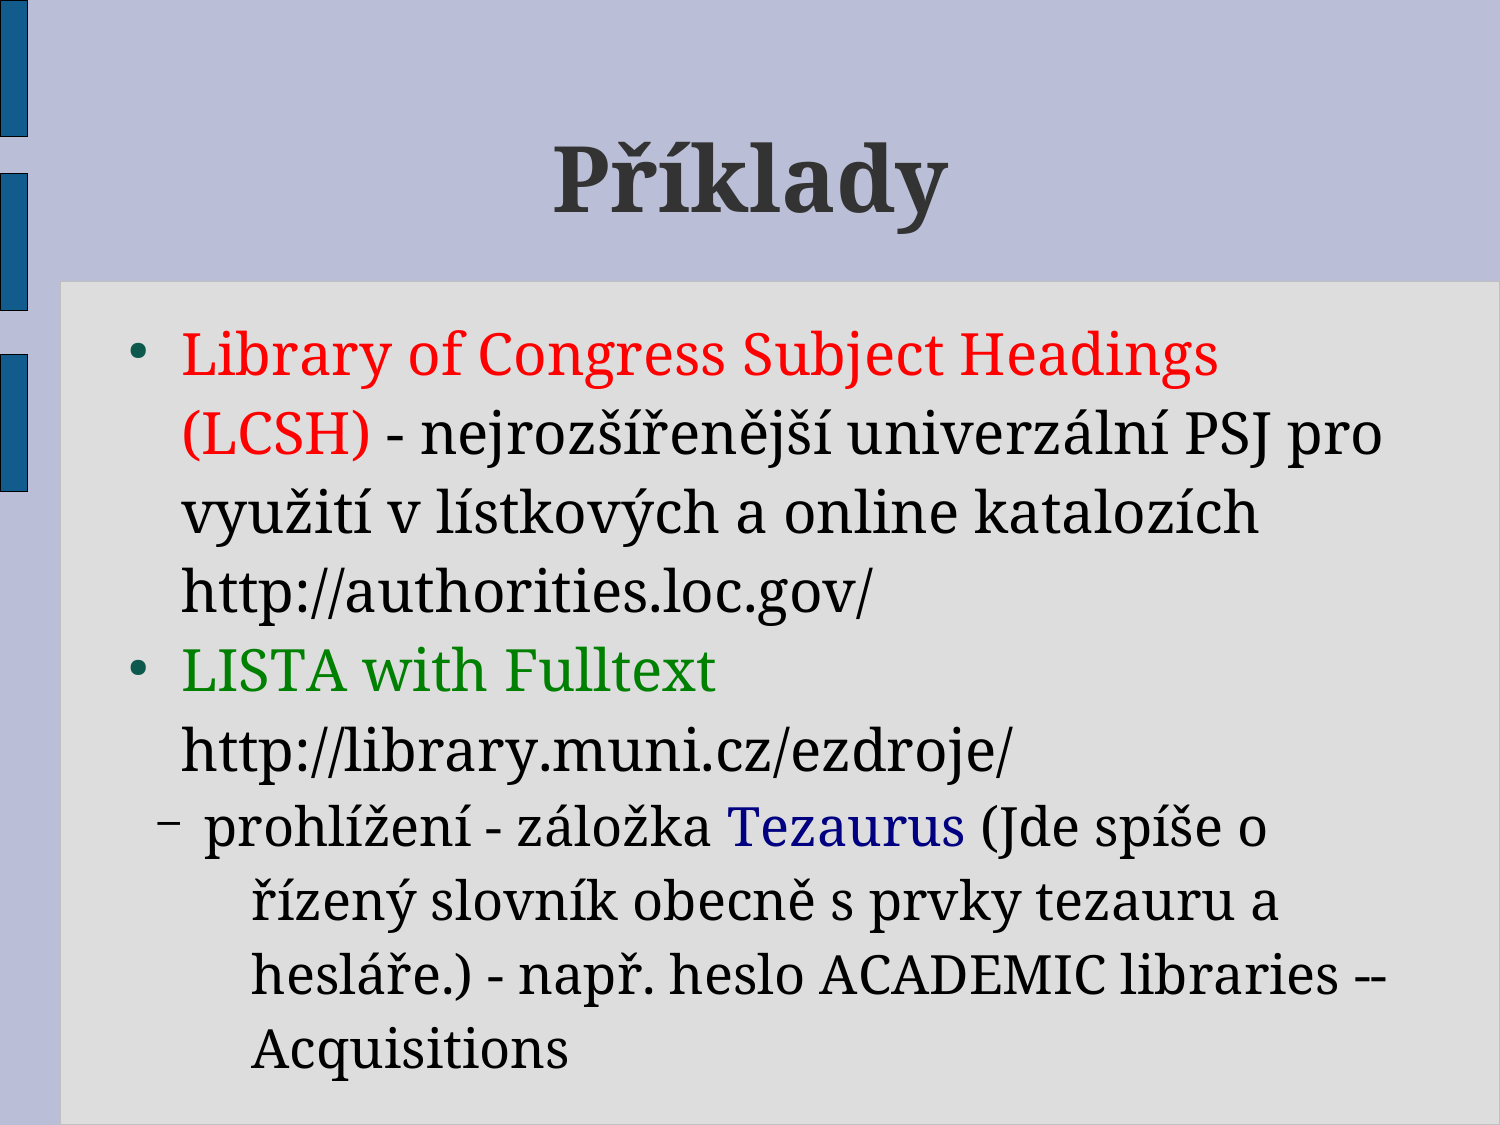

# Příklady
Library of Congress Subject Headings (LCSH) - nejrozšířenější univerzální PSJ pro využití v lístkových a online katalozích
http://authorities.loc.gov/
LISTA with Fulltext http://library.muni.cz/ezdroje/
prohlížení - záložka Tezaurus (Jde spíše o řízený slovník obecně s prvky tezauru a hesláře.) - např. heslo ACADEMIC libraries -- Acquisitions